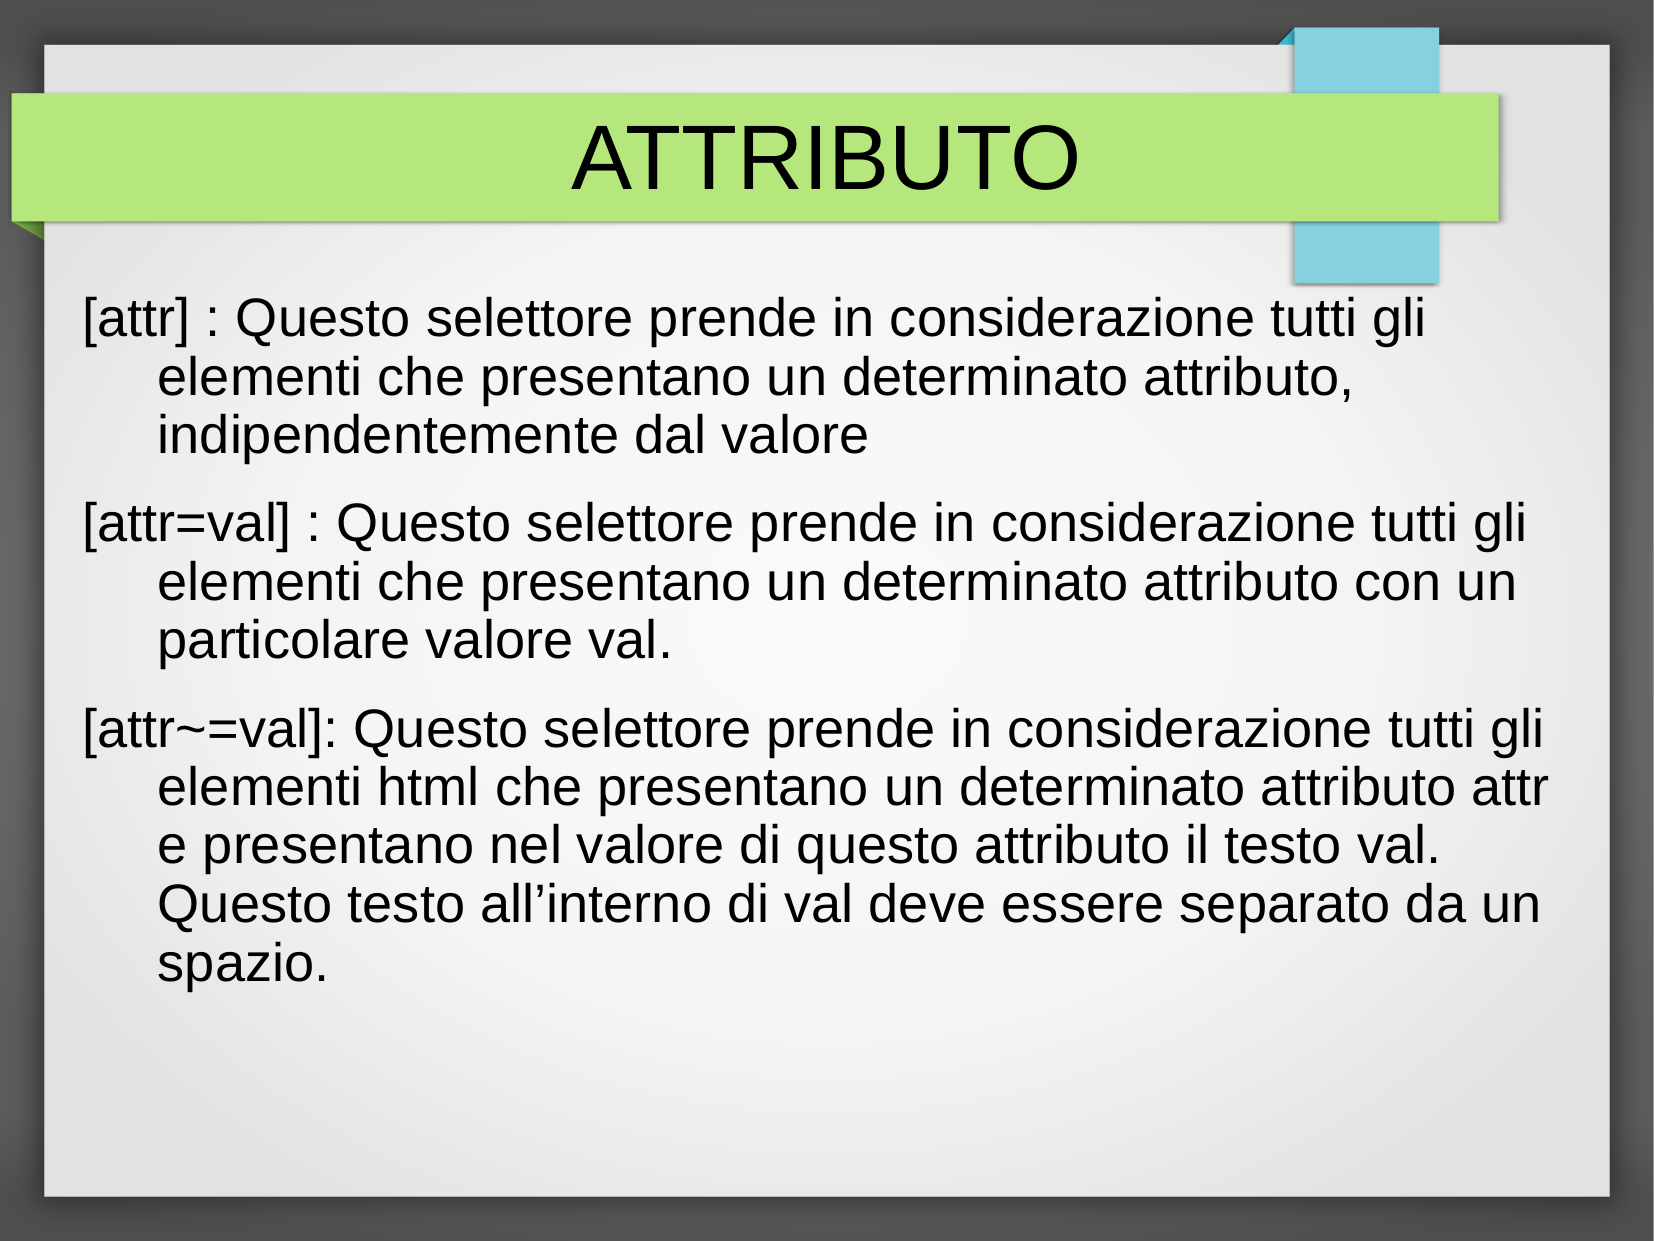

# ATTRIBUTO
[attr] : Questo selettore prende in considerazione tutti gli elementi che presentano un determinato attributo, indipendentemente dal valore
[attr=val] : Questo selettore prende in considerazione tutti gli elementi che presentano un determinato attributo con un particolare valore val.
[attr~=val]: Questo selettore prende in considerazione tutti gli elementi html che presentano un determinato attributo attr e presentano nel valore di questo attributo il testo val. Questo testo all’interno di val deve essere separato da un spazio.